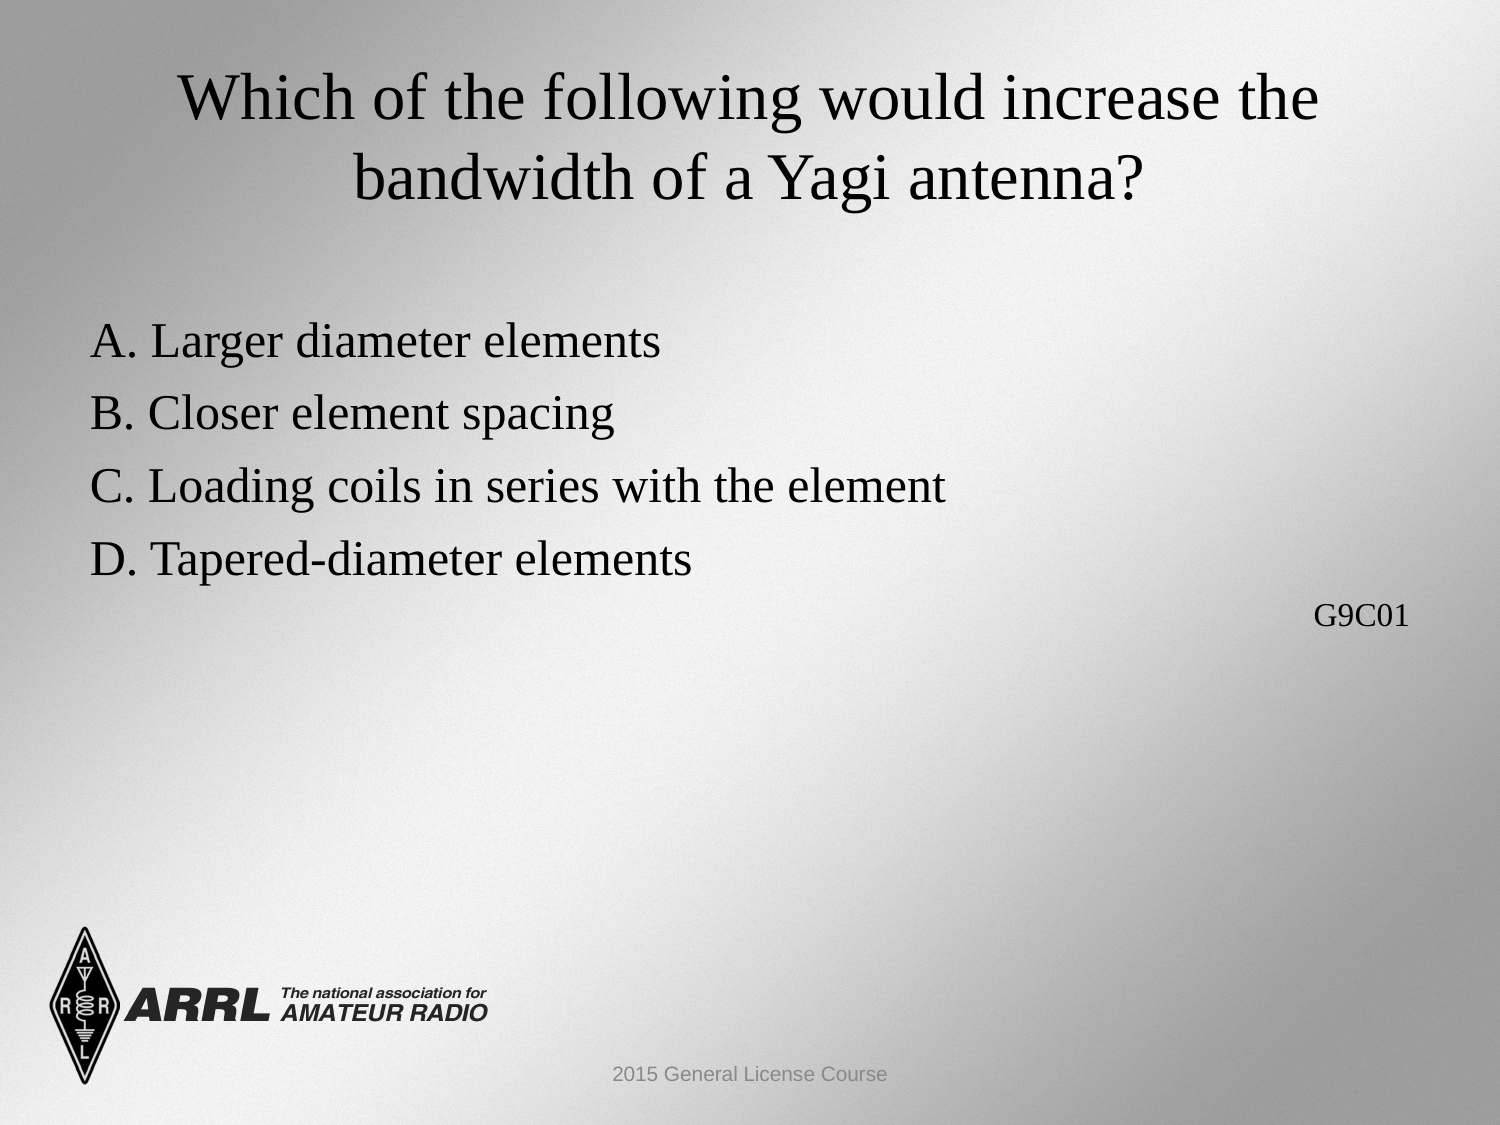

# Which of the following would increase the bandwidth of a Yagi antenna?
A. Larger diameter elements
B. Closer element spacing
C. Loading coils in series with the element
D. Tapered-diameter elements
 G9C01
2015 General License Course